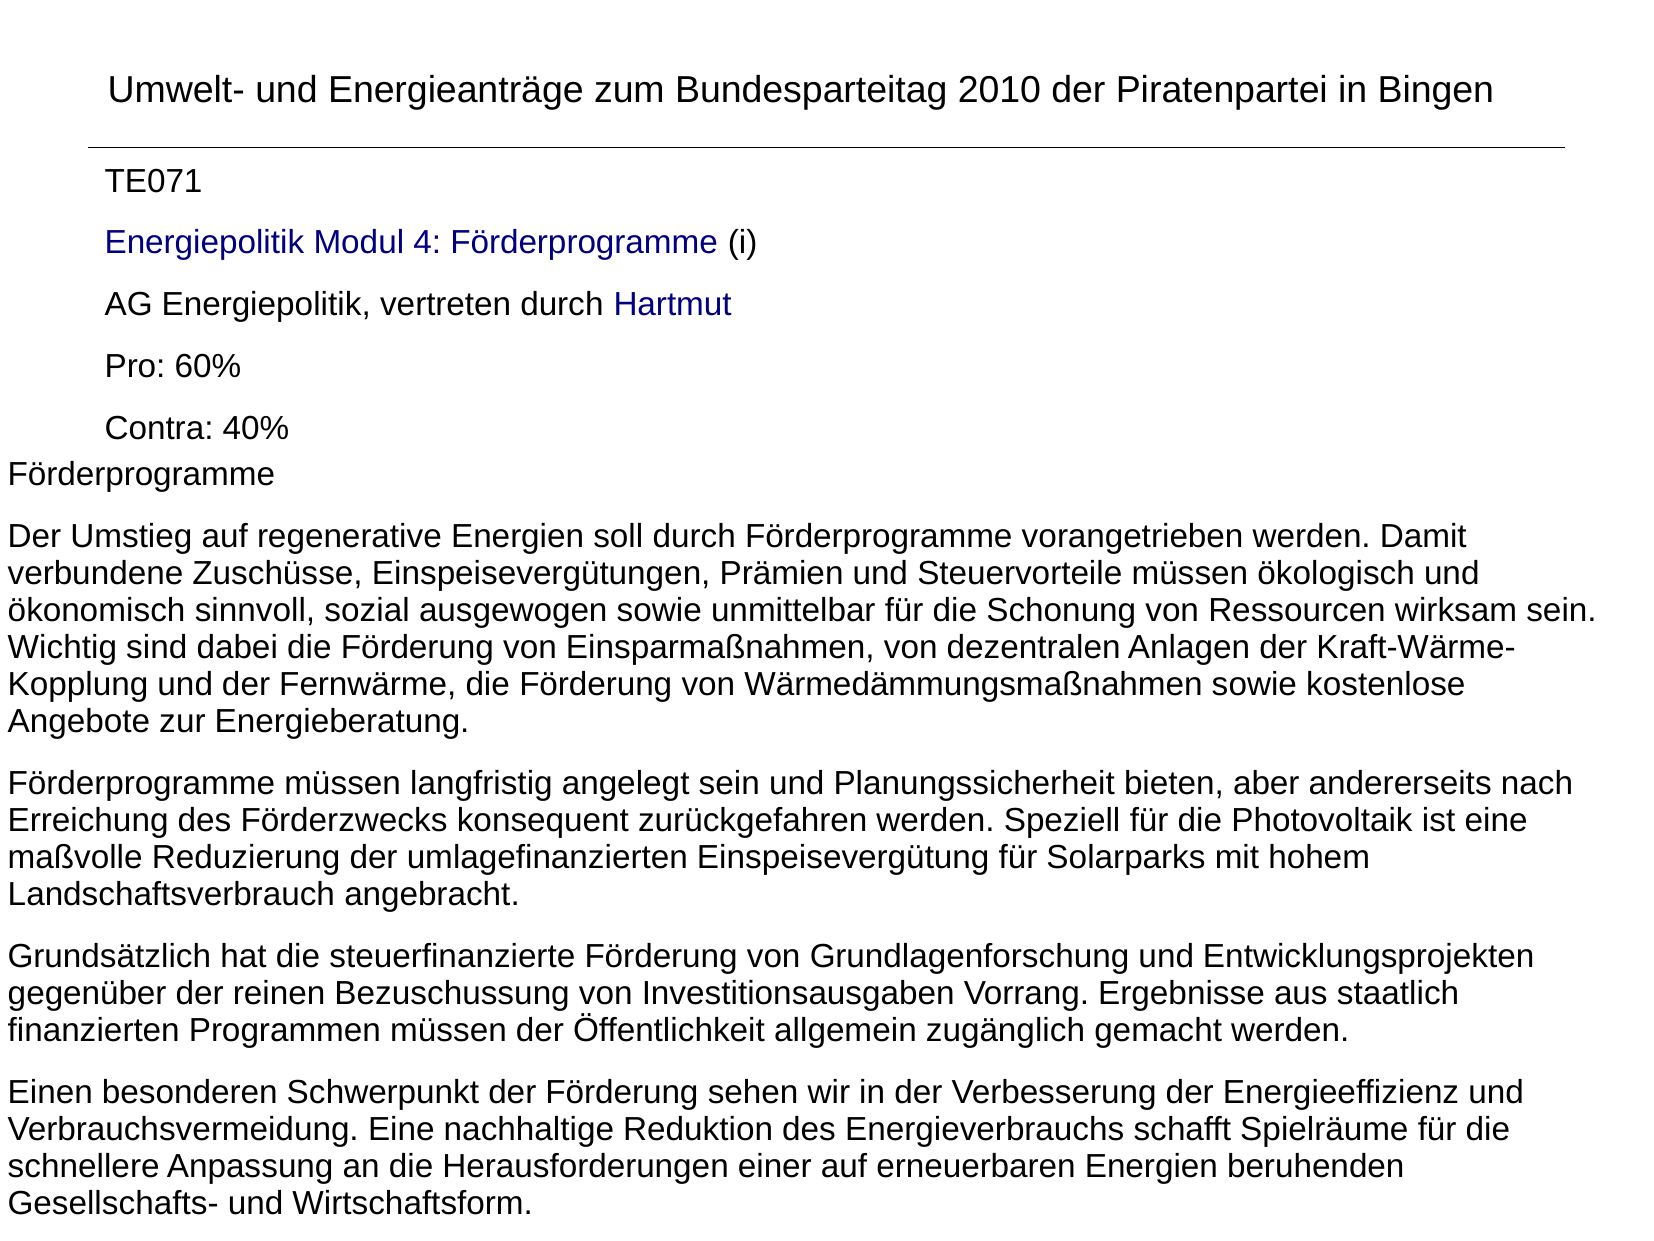

TE071
Energiepolitik Modul 4: Förderprogramme (i)
AG Energiepolitik, vertreten durch Hartmut
Pro: 60%
Contra: 40%
Förderprogramme
Der Umstieg auf regenerative Energien soll durch Förderprogramme vorangetrieben werden. Damit verbundene Zuschüsse, Einspeisevergütungen, Prämien und Steuervorteile müssen ökologisch und ökonomisch sinnvoll, sozial ausgewogen sowie unmittelbar für die Schonung von Ressourcen wirksam sein. Wichtig sind dabei die Förderung von Einsparmaßnahmen, von dezentralen Anlagen der Kraft-Wärme-Kopplung und der Fernwärme, die Förderung von Wärmedämmungsmaßnahmen sowie kostenlose Angebote zur Energieberatung.
Förderprogramme müssen langfristig angelegt sein und Planungssicherheit bieten, aber andererseits nach Erreichung des Förderzwecks konsequent zurückgefahren werden. Speziell für die Photovoltaik ist eine maßvolle Reduzierung der umlagefinanzierten Einspeisevergütung für Solarparks mit hohem Landschaftsverbrauch angebracht.
Grundsätzlich hat die steuerfinanzierte Förderung von Grundlagenforschung und Entwicklungsprojekten gegenüber der reinen Bezuschussung von Investitionsausgaben Vorrang. Ergebnisse aus staatlich finanzierten Programmen müssen der Öffentlichkeit allgemein zugänglich gemacht werden.
Einen besonderen Schwerpunkt der Förderung sehen wir in der Verbesserung der Energieeffizienz und Verbrauchsvermeidung. Eine nachhaltige Reduktion des Energieverbrauchs schafft Spielräume für die schnellere Anpassung an die Herausforderungen einer auf erneuerbaren Energien beruhenden Gesellschafts- und Wirtschaftsform.